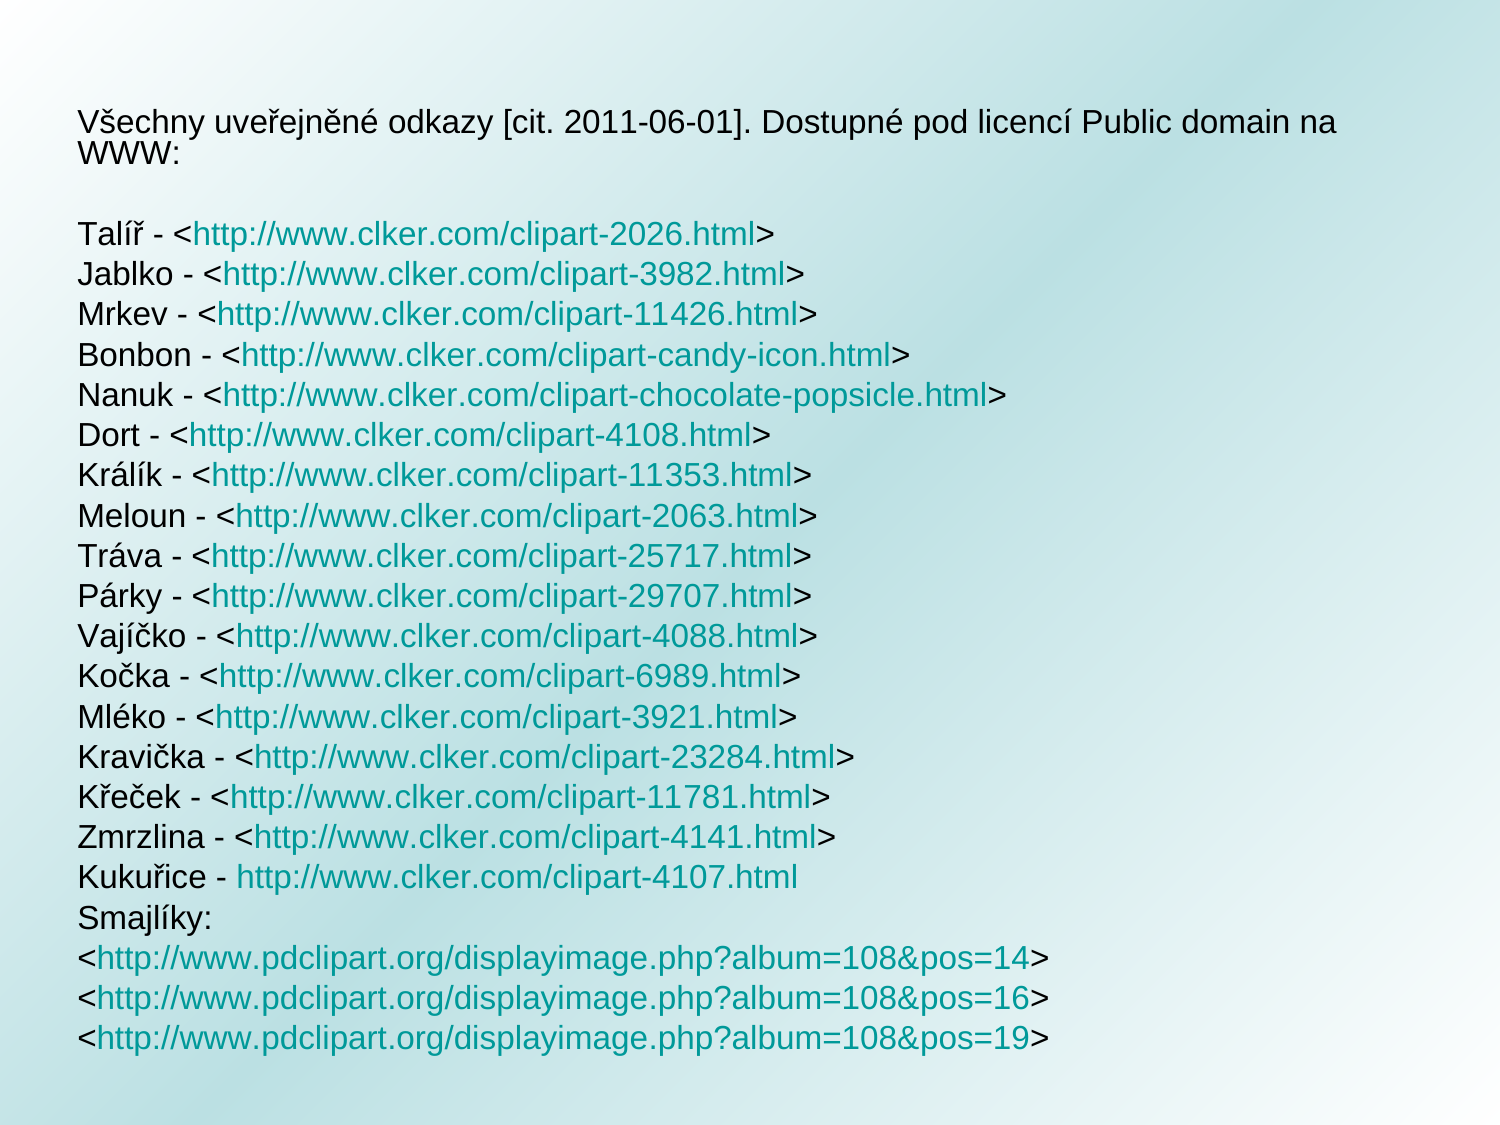

# Všechny uveřejněné odkazy [cit. 2011-06-01]. Dostupné pod licencí Public domain na WWW:
Talíř - <http://www.clker.com/clipart-2026.html>
Jablko - <http://www.clker.com/clipart-3982.html>
Mrkev - <http://www.clker.com/clipart-11426.html>
Bonbon - <http://www.clker.com/clipart-candy-icon.html>
Nanuk - <http://www.clker.com/clipart-chocolate-popsicle.html>
Dort - <http://www.clker.com/clipart-4108.html>
Králík - <http://www.clker.com/clipart-11353.html>
Meloun - <http://www.clker.com/clipart-2063.html>
Tráva - <http://www.clker.com/clipart-25717.html>
Párky - <http://www.clker.com/clipart-29707.html>
Vajíčko - <http://www.clker.com/clipart-4088.html>
Kočka - <http://www.clker.com/clipart-6989.html>
Mléko - <http://www.clker.com/clipart-3921.html>
Kravička - <http://www.clker.com/clipart-23284.html>
Křeček - <http://www.clker.com/clipart-11781.html>
Zmrzlina - <http://www.clker.com/clipart-4141.html>
Kukuřice - http://www.clker.com/clipart-4107.html
Smajlíky:
<http://www.pdclipart.org/displayimage.php?album=108&pos=14>
<http://www.pdclipart.org/displayimage.php?album=108&pos=16>
<http://www.pdclipart.org/displayimage.php?album=108&pos=19>